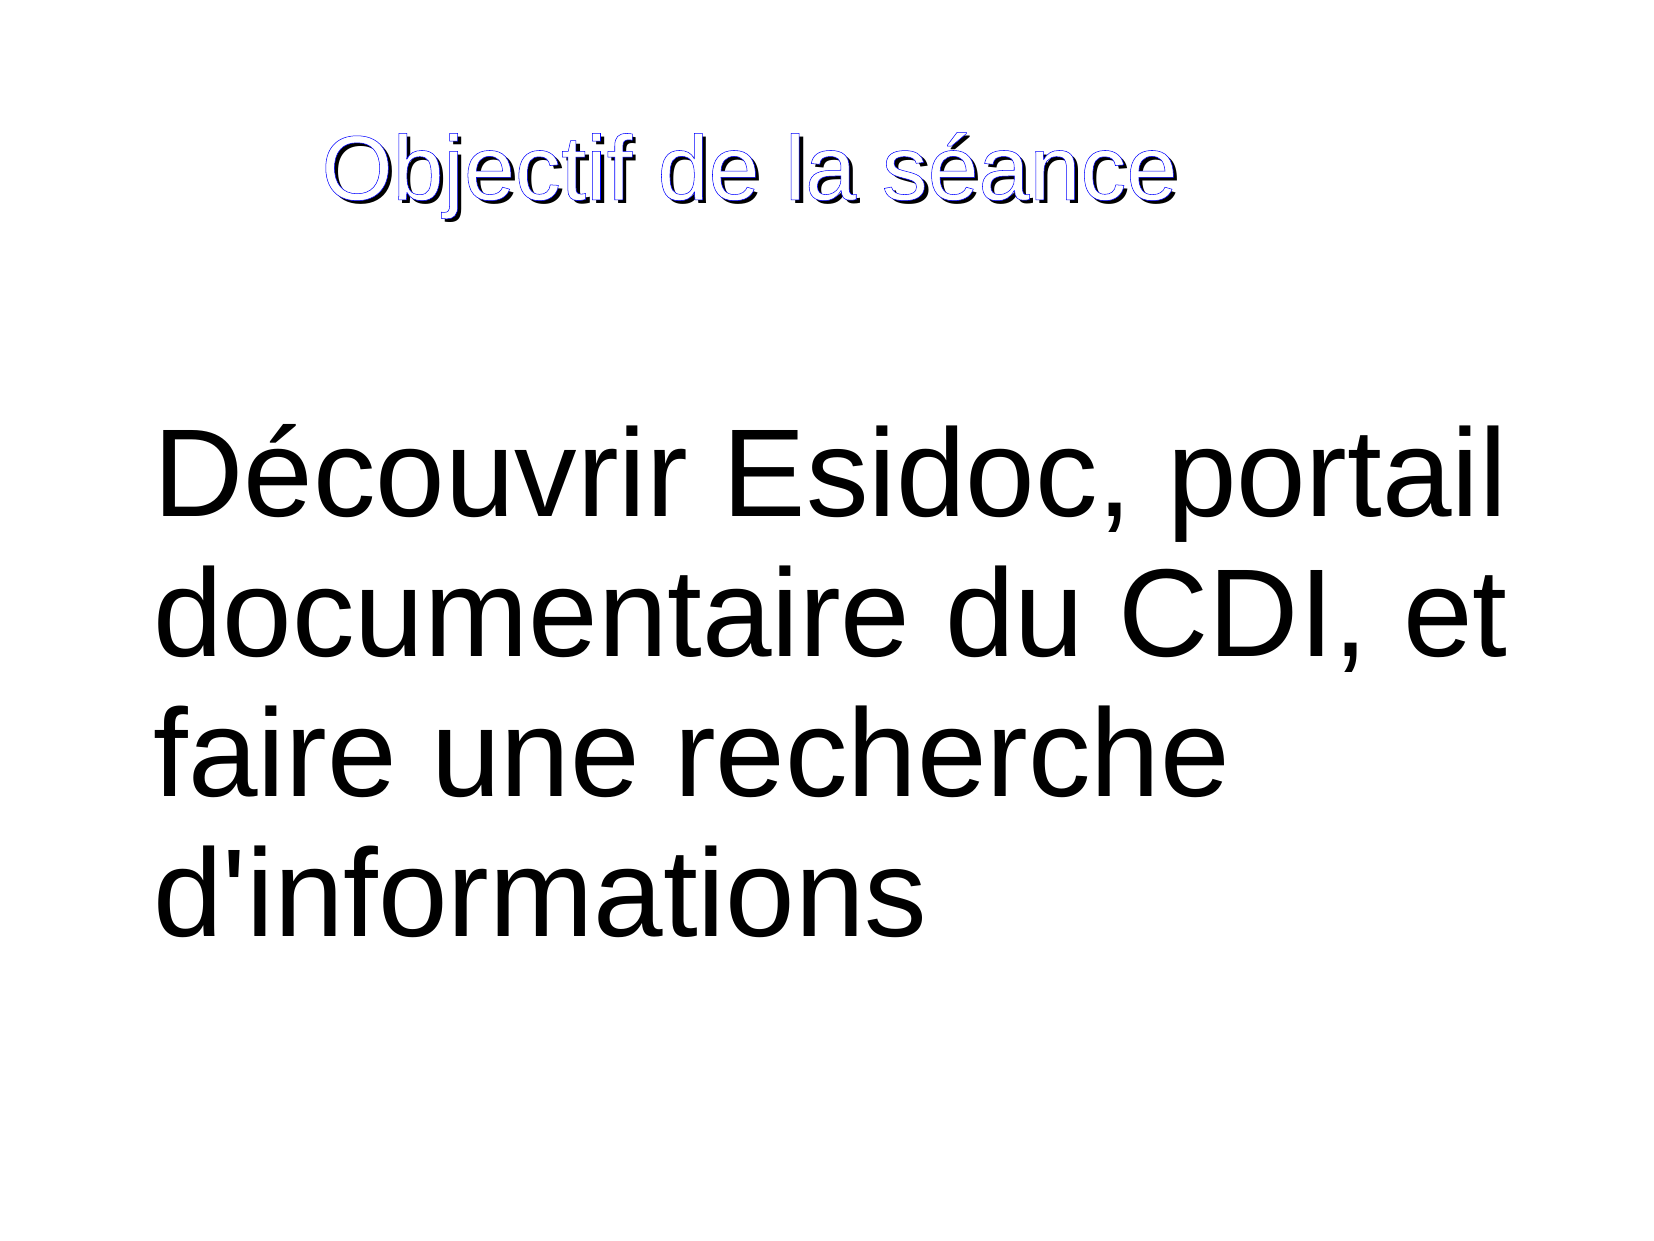

# Objectif de la séance
Découvrir Esidoc, portail documentaire du CDI, et faire une recherche d'informations